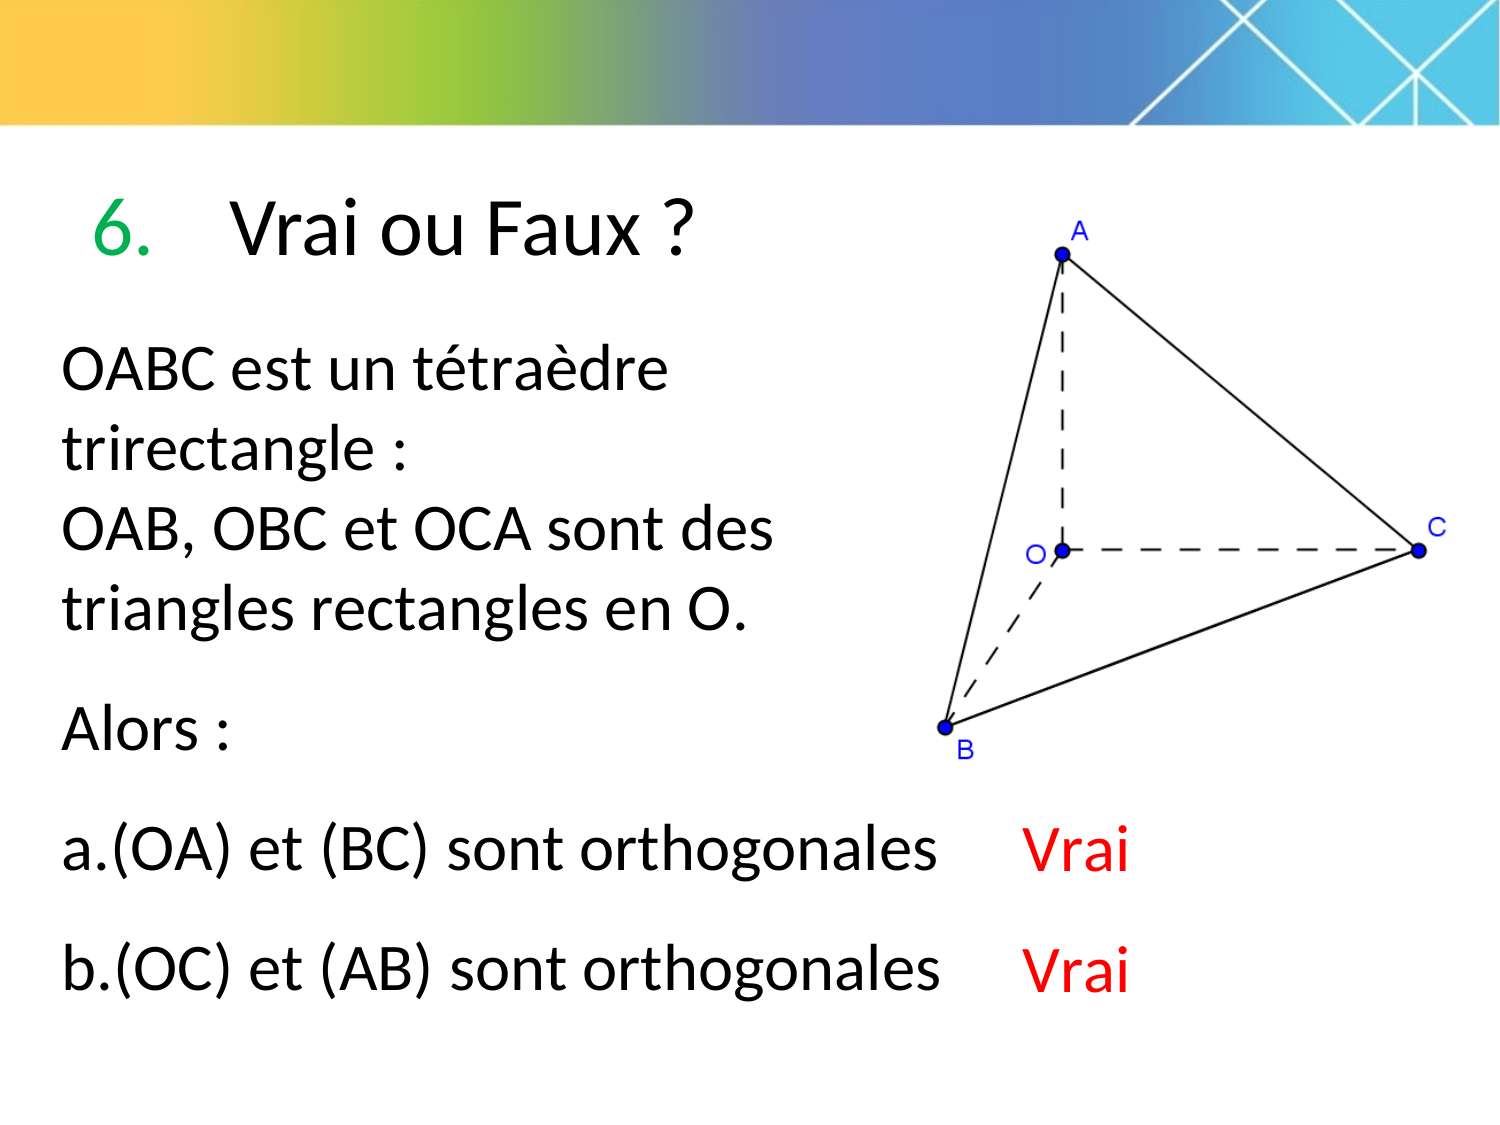

# Vrai ou Faux ?
OABC est un tétraèdre trirectangle :
OAB, OBC et OCA sont des triangles rectangles en O.
Alors :
(OA) et (BC) sont orthogonales
(OC) et (AB) sont orthogonales
Vrai
Vrai